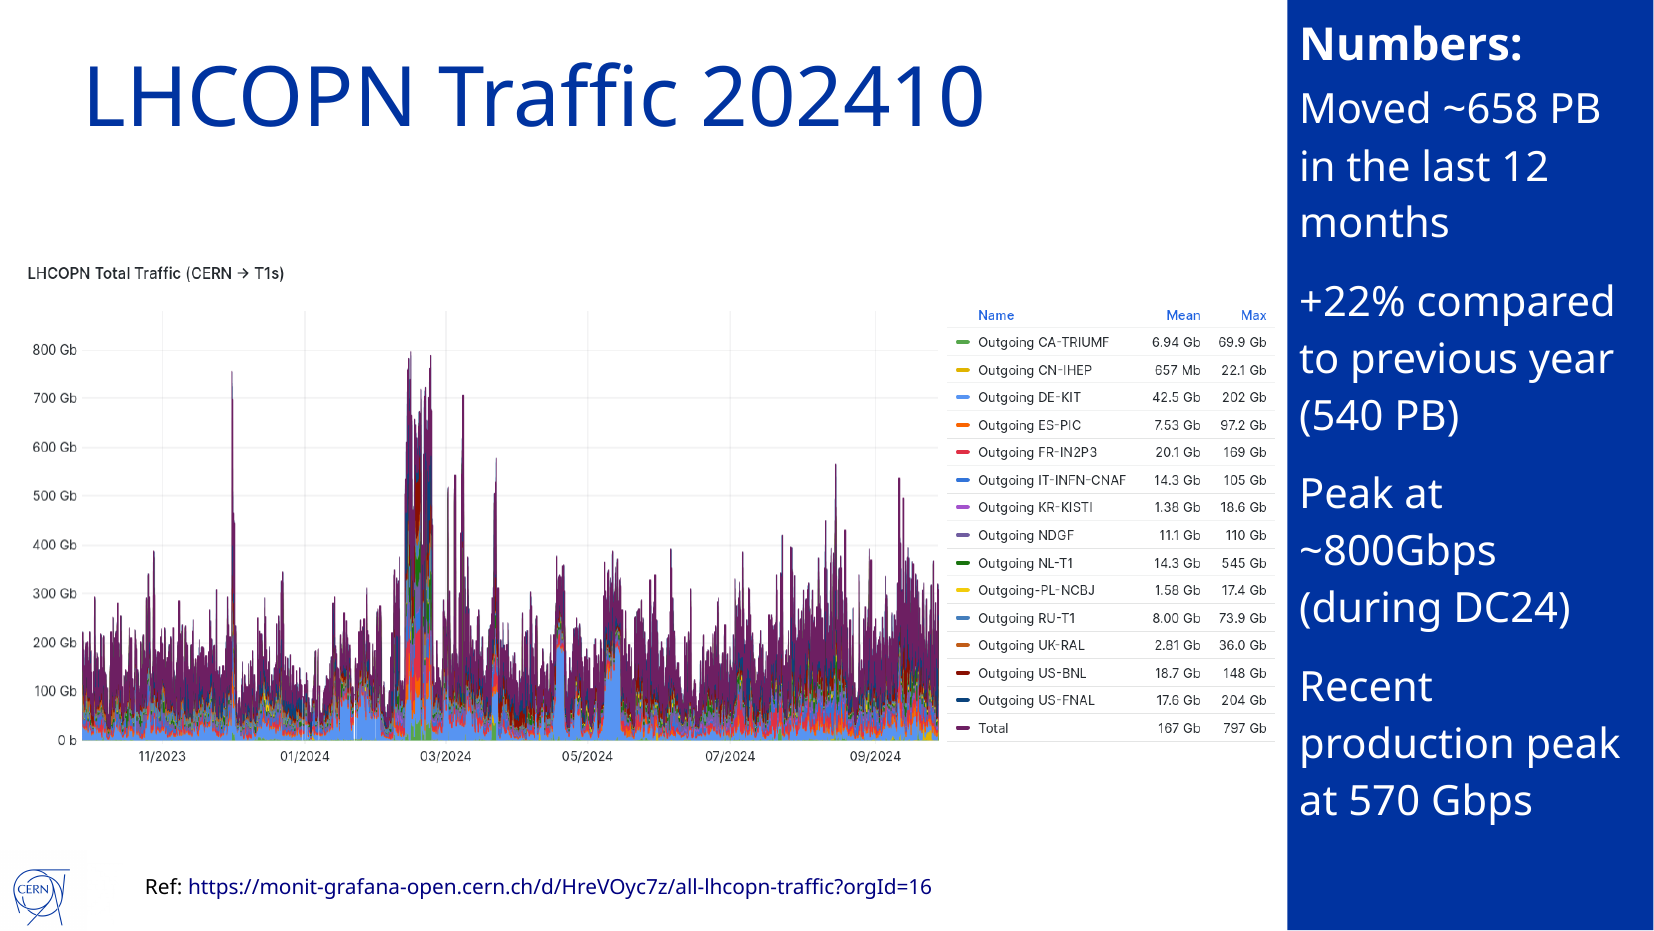

Numbers:
Moved ~658 PB in the last 12 months
+22% compared to previous year (540 PB)
Peak at ~800Gbps (during DC24)
Recent production peak at 570 Gbps
# LHCOPN Traffic 202410
Ref: https://monit-grafana-open.cern.ch/d/HreVOyc7z/all-lhcopn-traffic?orgId=16